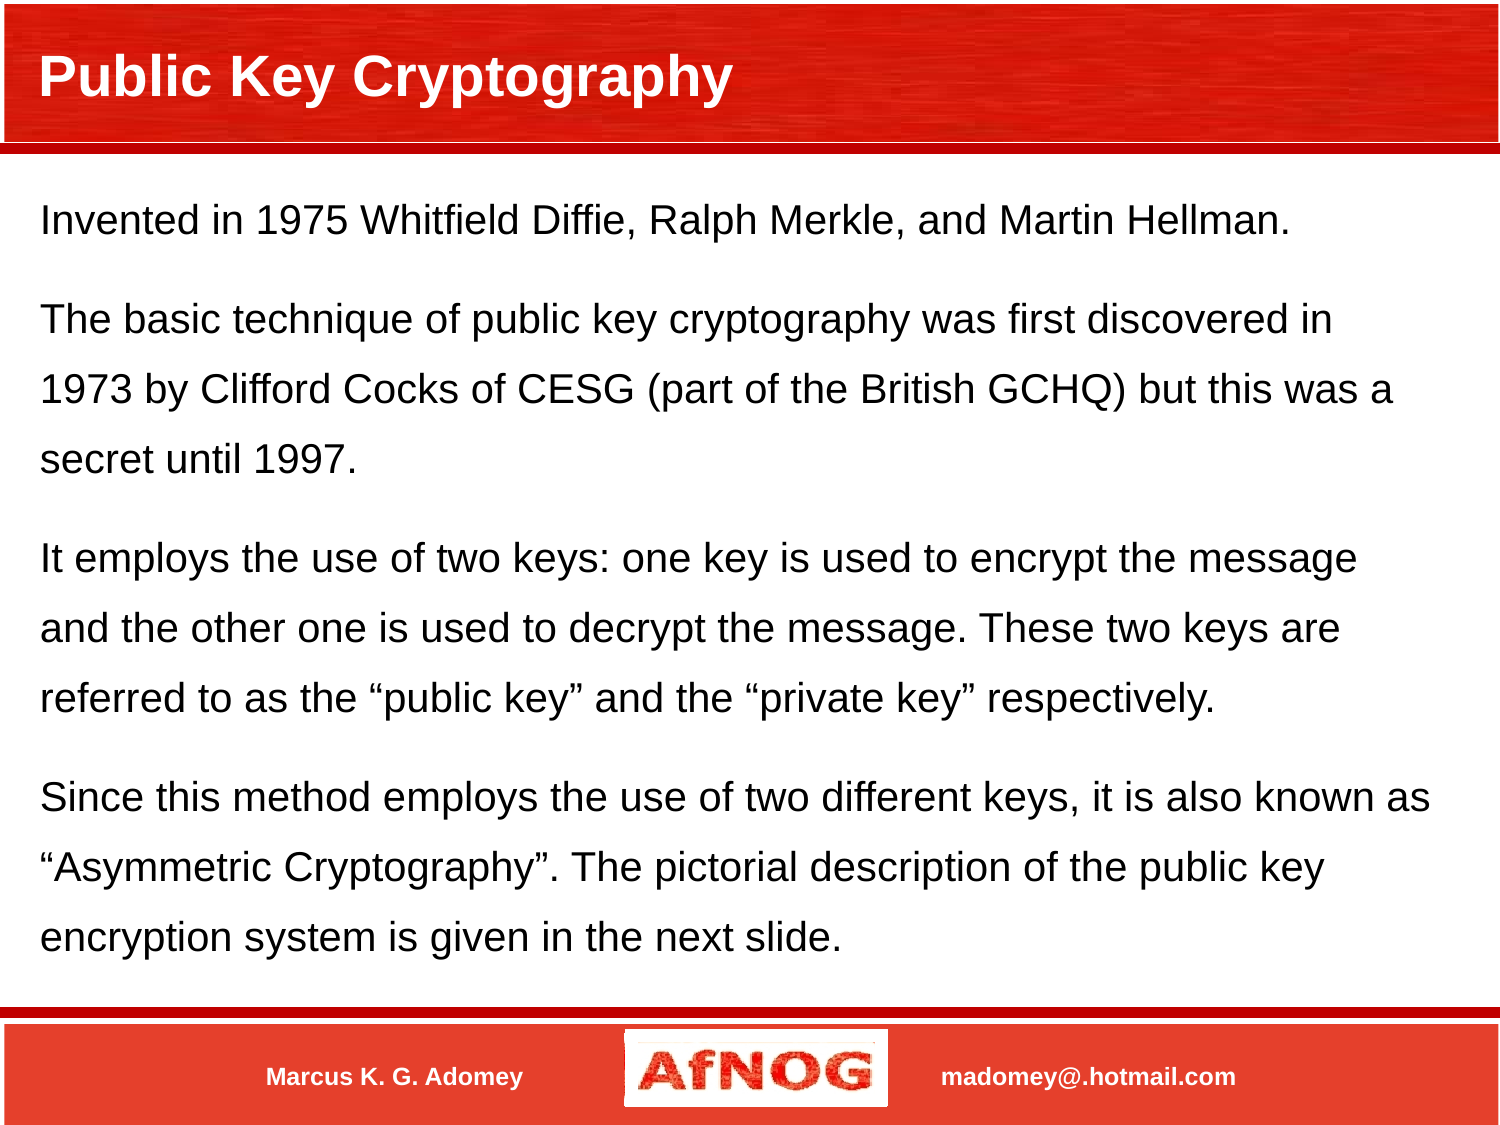

Public Key Cryptography
Invented in 1975 Whitfield Diffie, Ralph Merkle, and Martin Hellman.
The basic technique of public key cryptography was first discovered in 1973 by Clifford Cocks of CESG (part of the British GCHQ) but this was a secret until 1997.
It employs the use of two keys: one key is used to encrypt the message and the other one is used to decrypt the message. These two keys are referred to as the “public key” and the “private key” respectively.
Since this method employs the use of two different keys, it is also known as “Asymmetric Cryptography”. The pictorial description of the public key encryption system is given in the next slide.